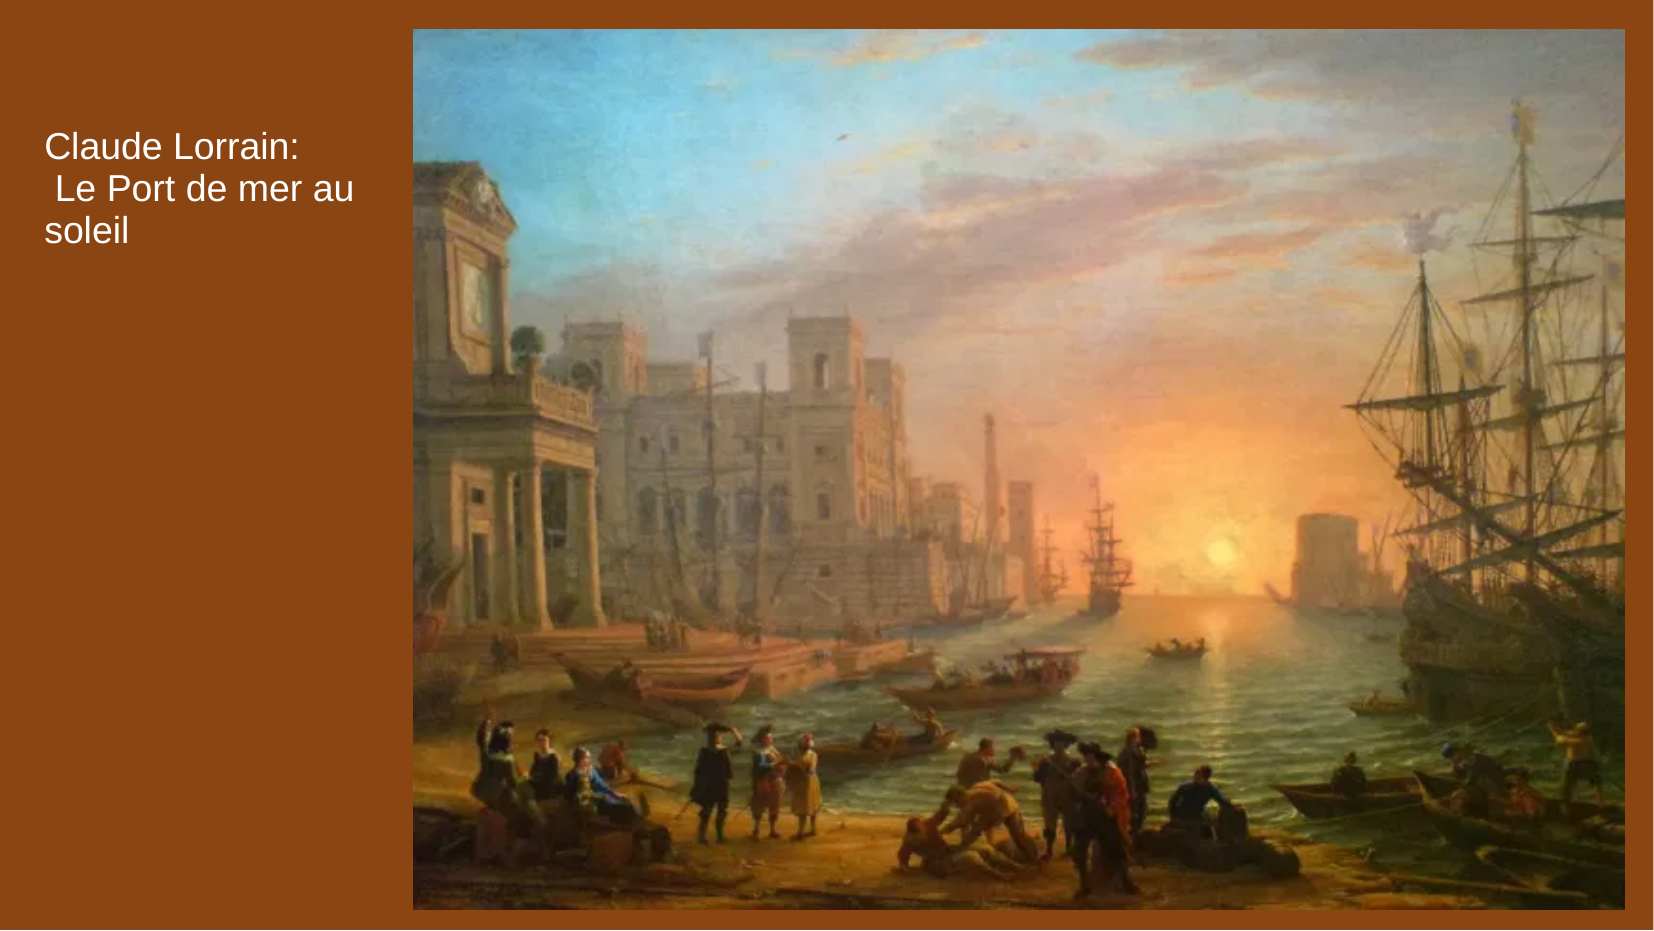

Claude Lorrain:
 Le Port de mer au soleil